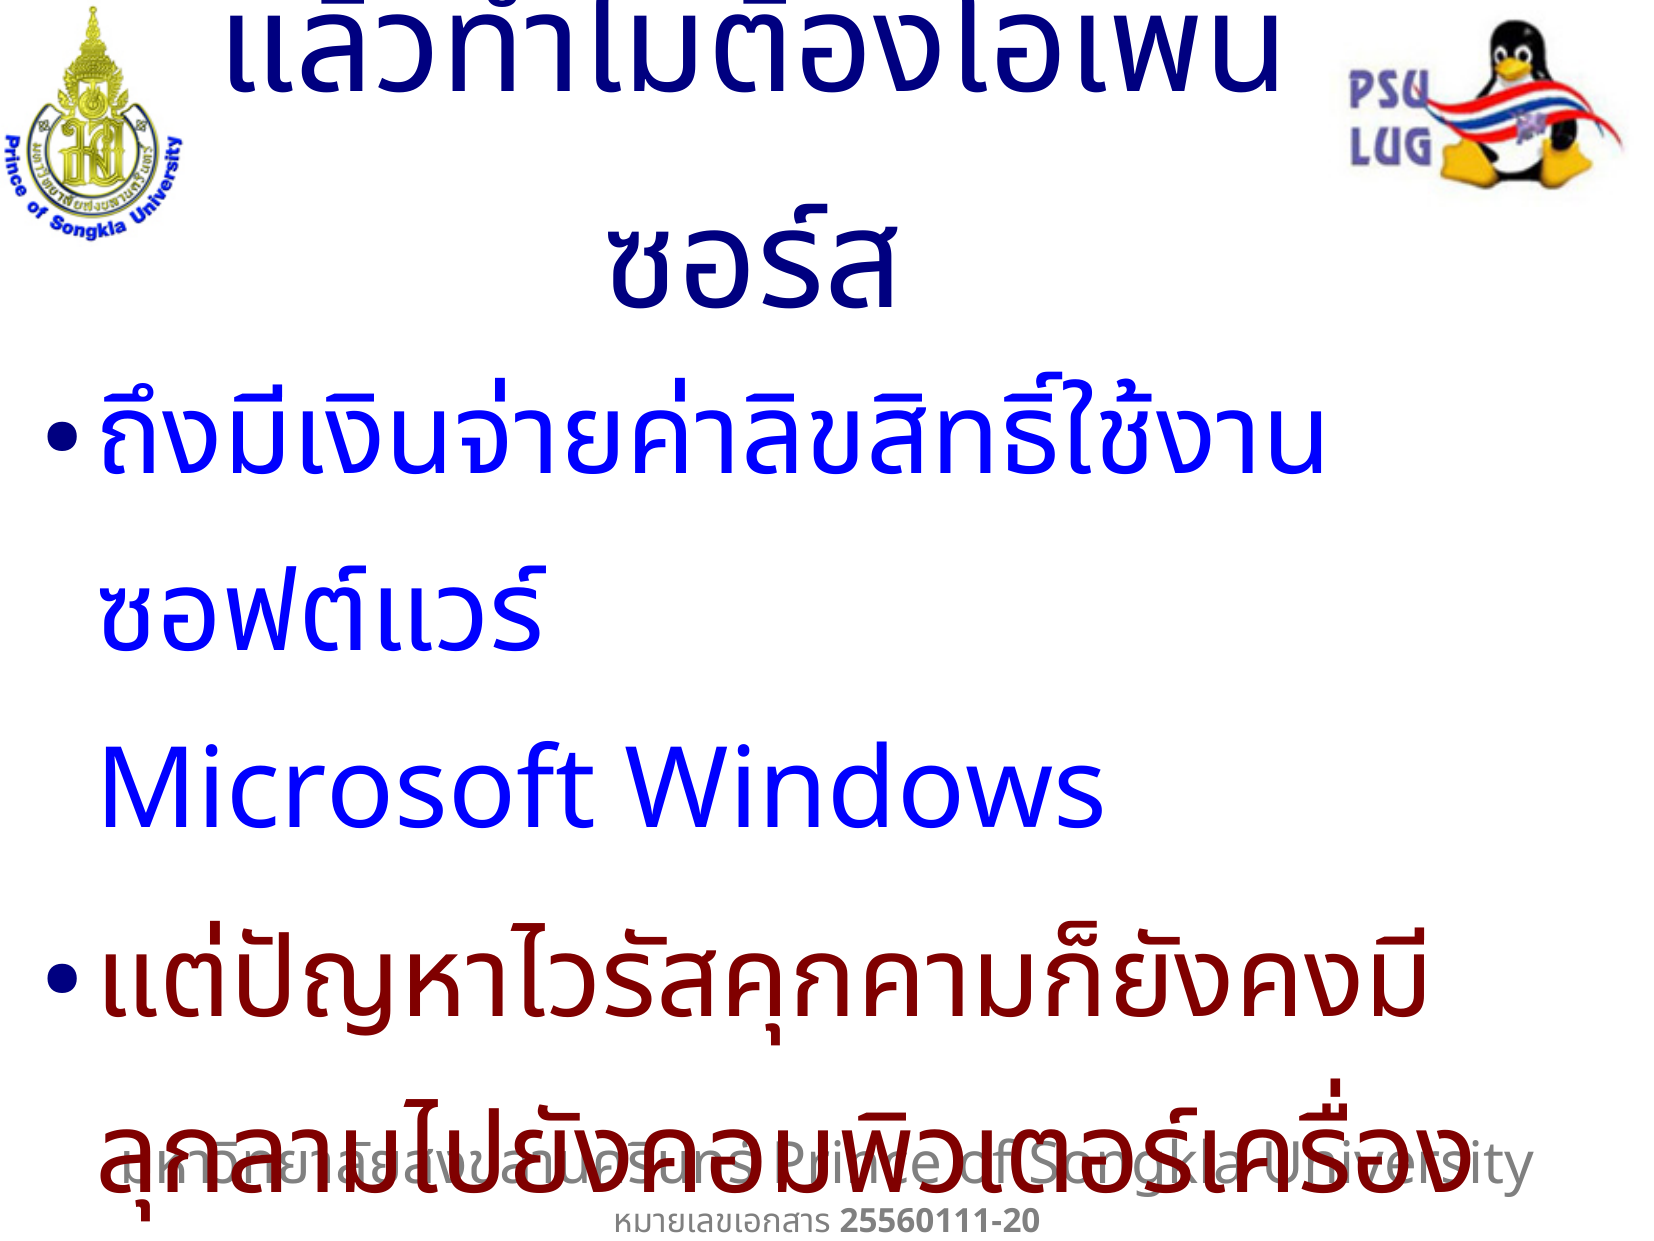

# แล้วทำไมต้องโอเพนซอร์ส
ถึงมีเงินจ่ายค่าลิขสิทธิ์ใช้งานซอฟต์แวร์
Microsoft Windows
แต่ปัญหาไวรัสคุกคามก็ยังคงมี ลุกลามไปยังคอมพิวเตอร์เครื่องอื่นๆด้วย